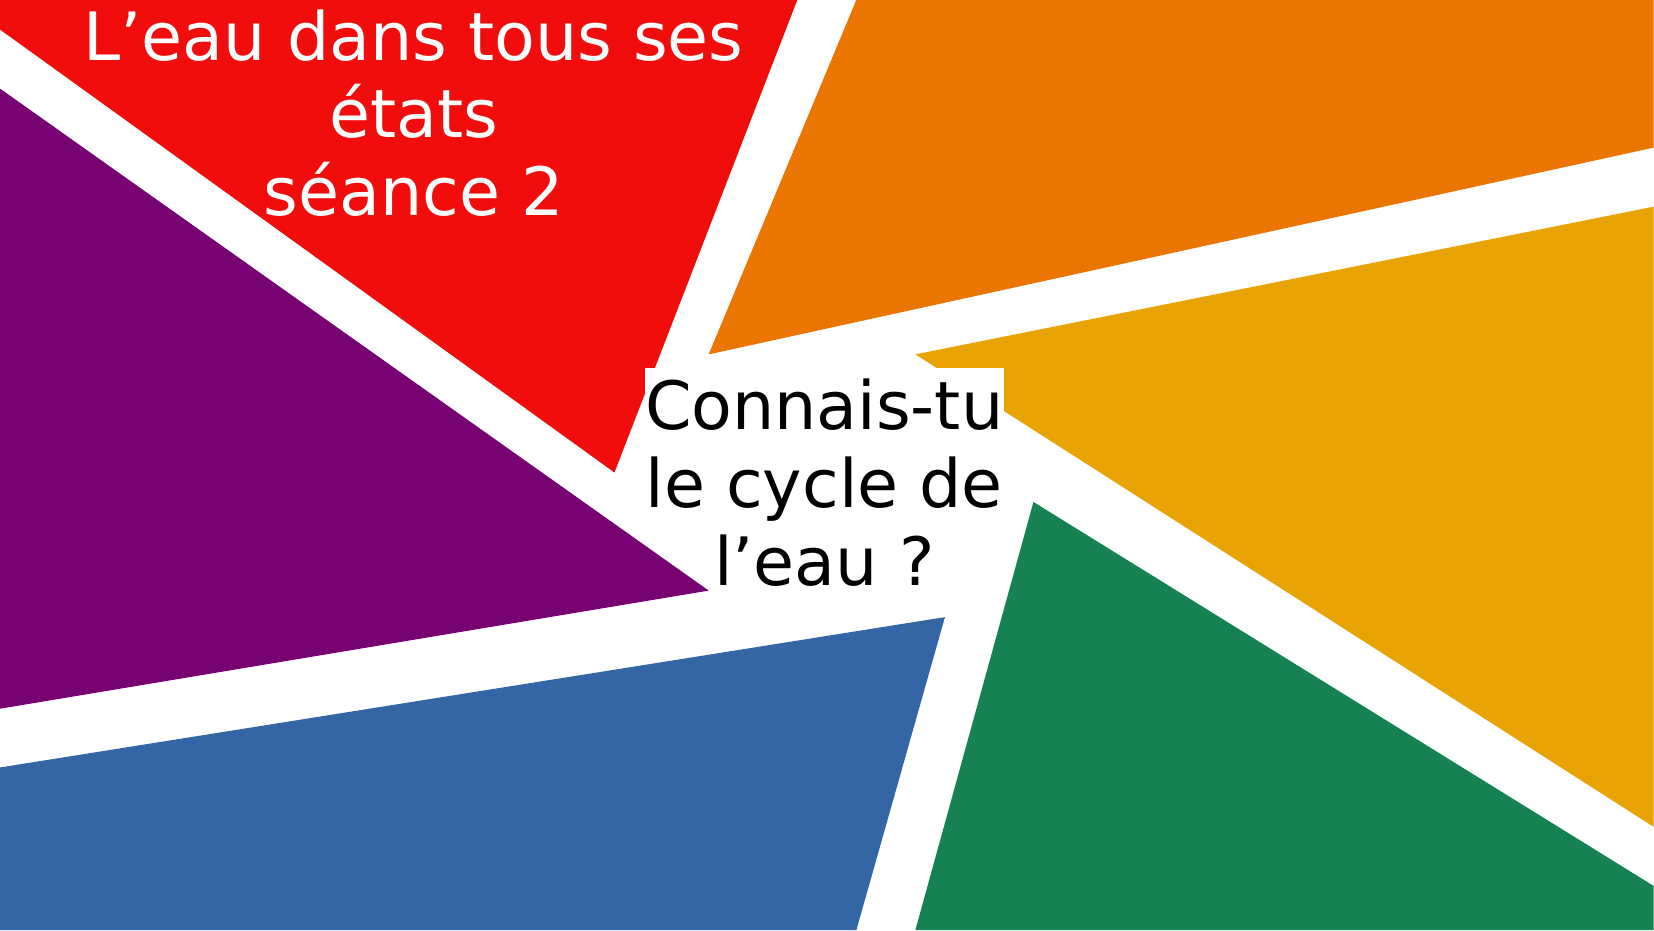

L’eau dans tous ses états
séance 2
# Connais-tu le cycle de l’eau ?